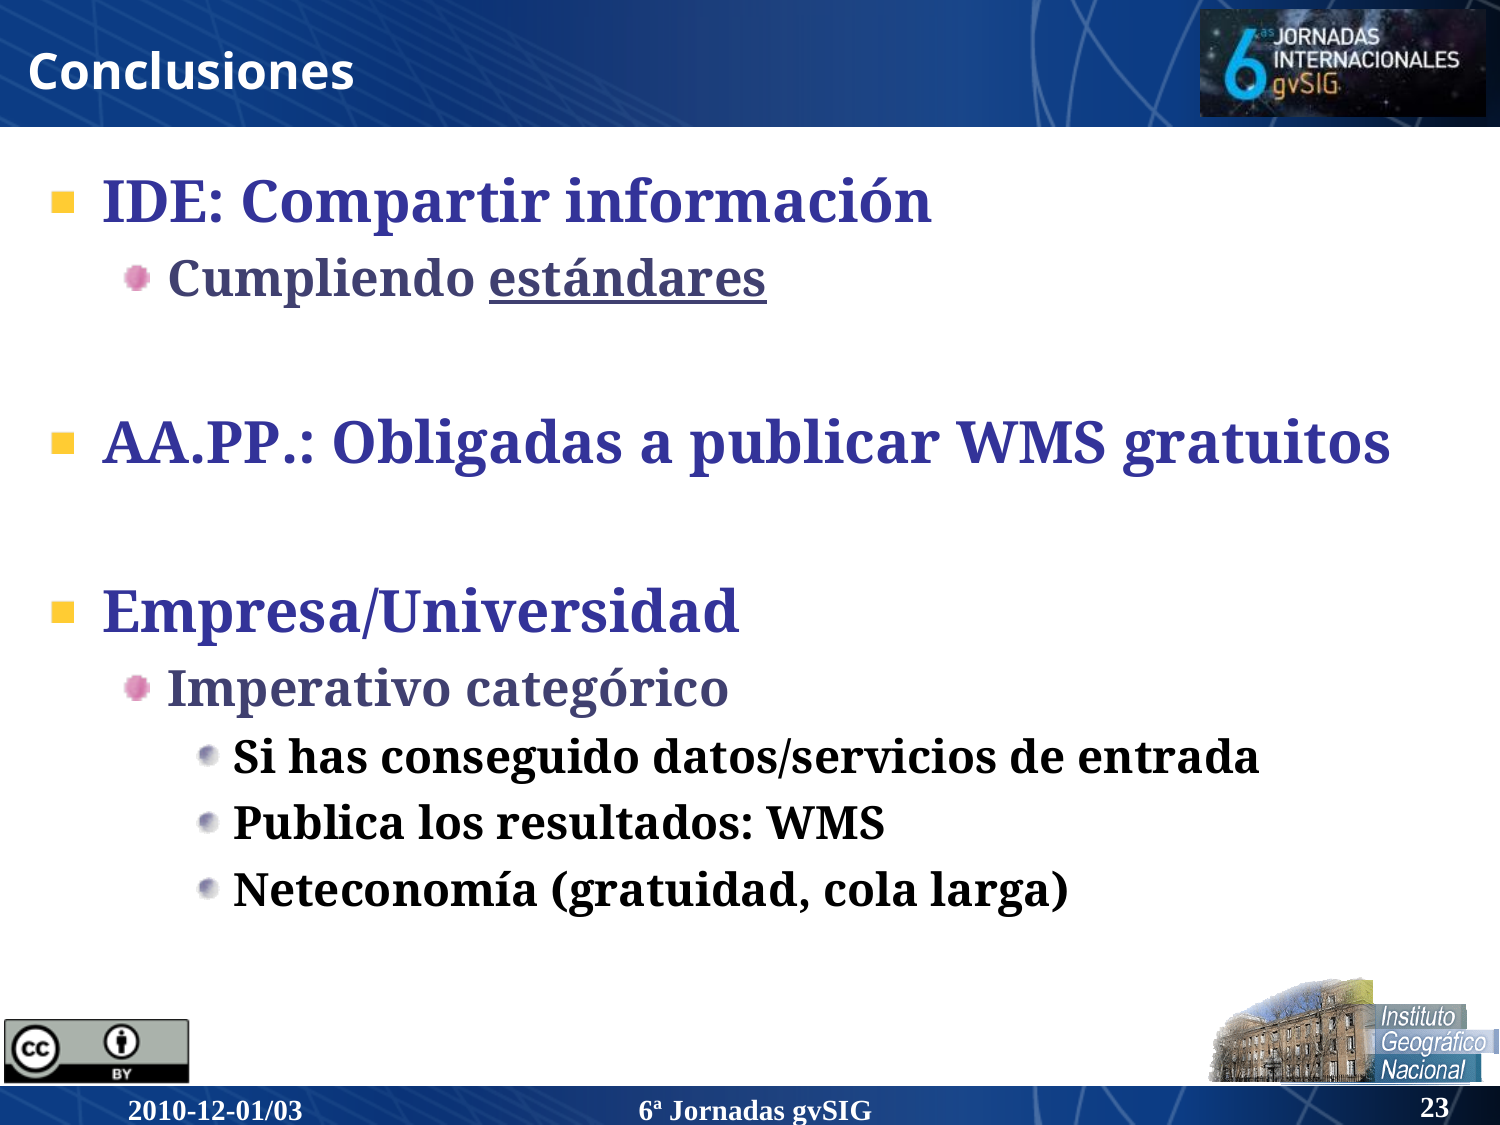

# Conclusiones
IDE: Compartir información
Cumpliendo estándares
AA.PP.: Obligadas a publicar WMS gratuitos
Empresa/Universidad
Imperativo categórico
Si has conseguido datos/servicios de entrada
Publica los resultados: WMS
Neteconomía (gratuidad, cola larga)